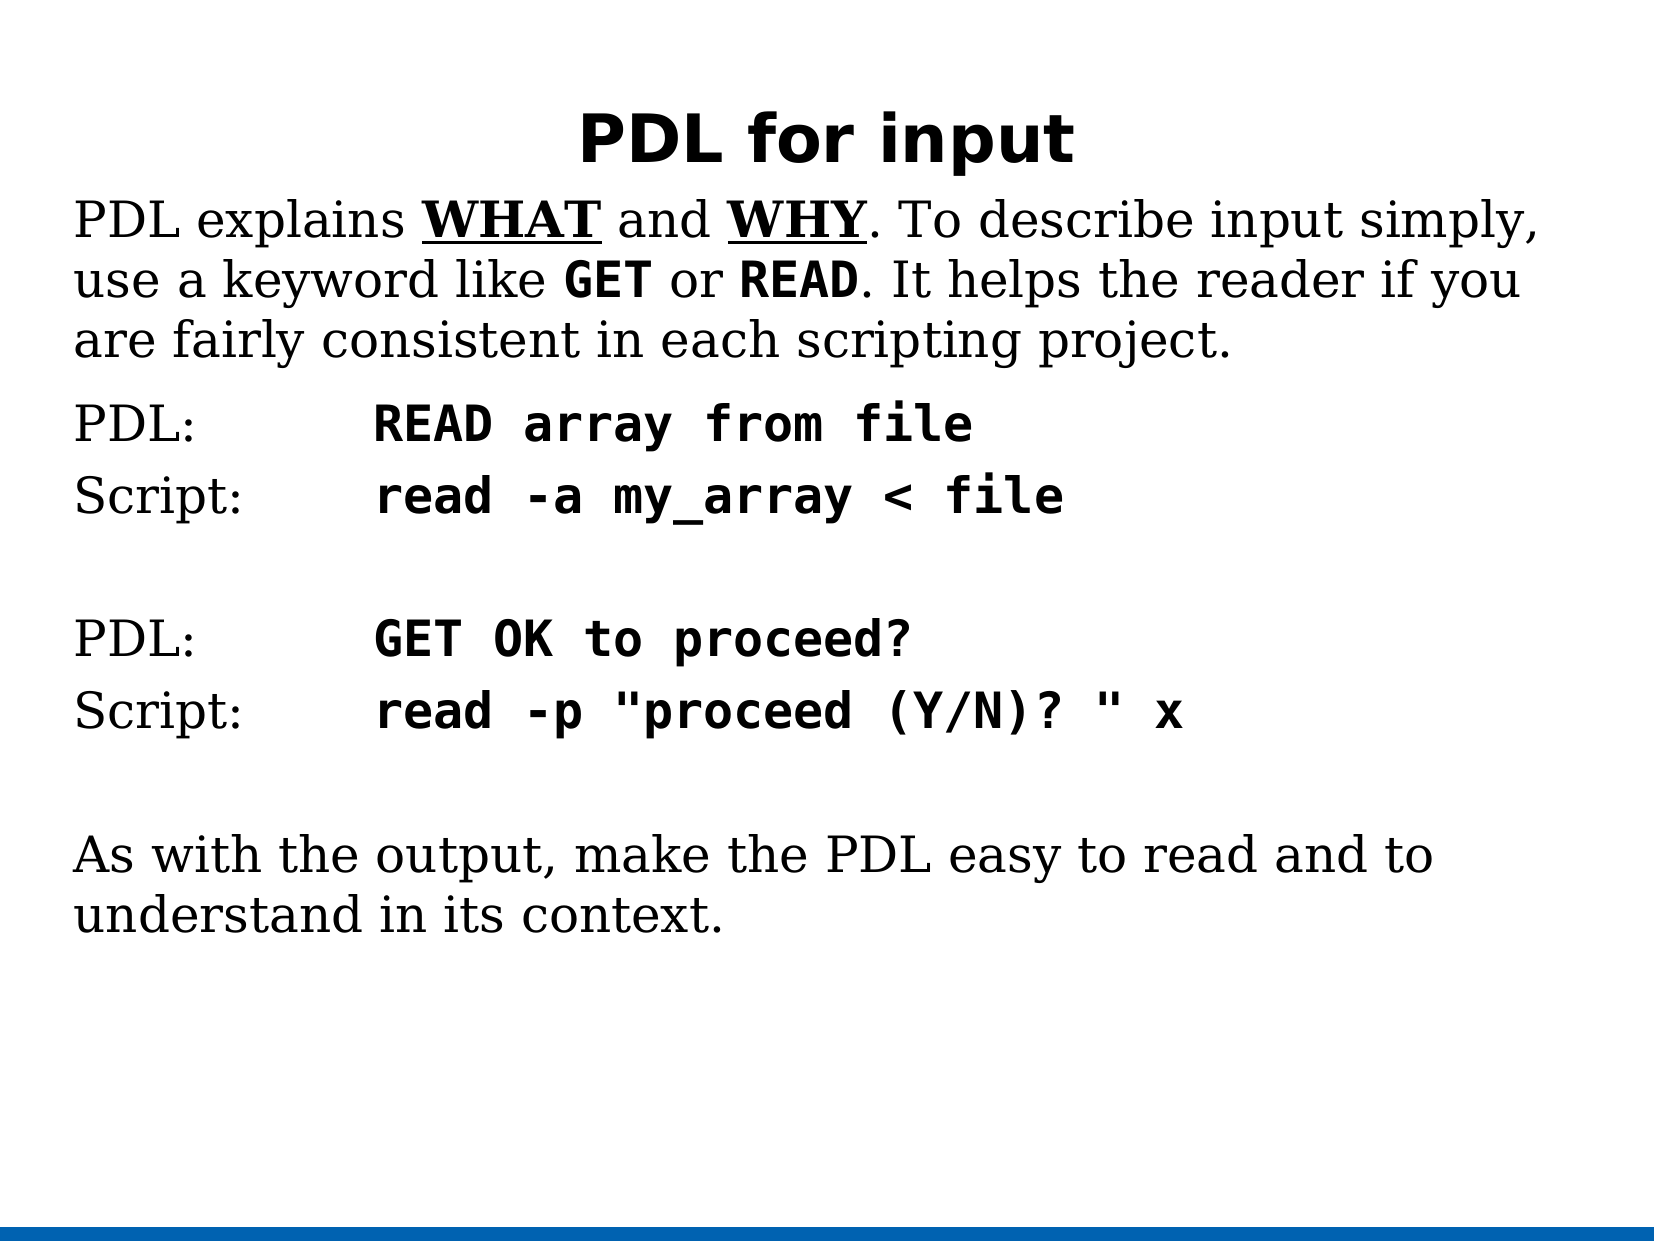

PDL for input
PDL explains WHAT and WHY. To describe input simply, use a keyword like GET or READ. It helps the reader if you are fairly consistent in each scripting project.
PDL:		READ array from file
Script:	read -a my_array < file
PDL:		GET OK to proceed?
Script:	read -p "proceed (Y/N)? " x
As with the output, make the PDL easy to read and to understand in its context.